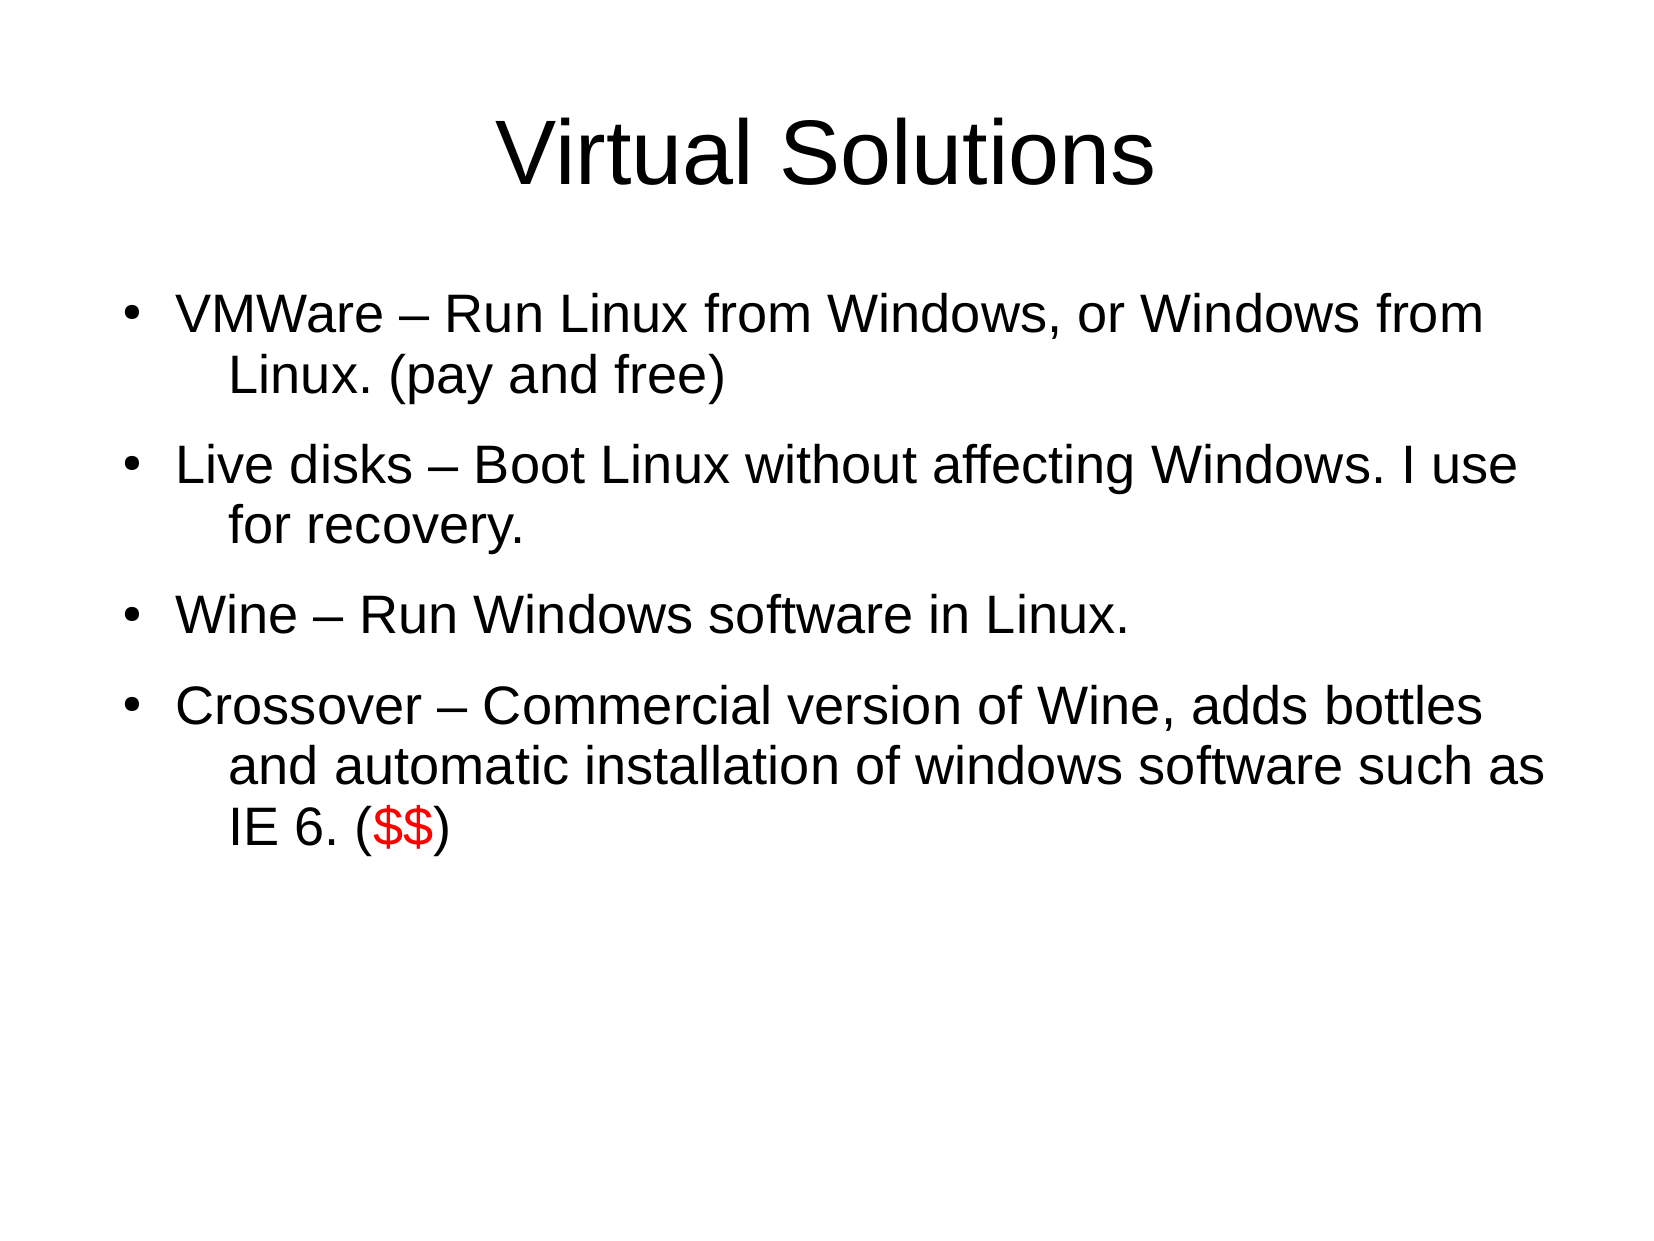

# Virtual Solutions
VMWare – Run Linux from Windows, or Windows from Linux. (pay and free)
Live disks – Boot Linux without affecting Windows. I use for recovery.
Wine – Run Windows software in Linux.
Crossover – Commercial version of Wine, adds bottles and automatic installation of windows software such as IE 6. ($$)